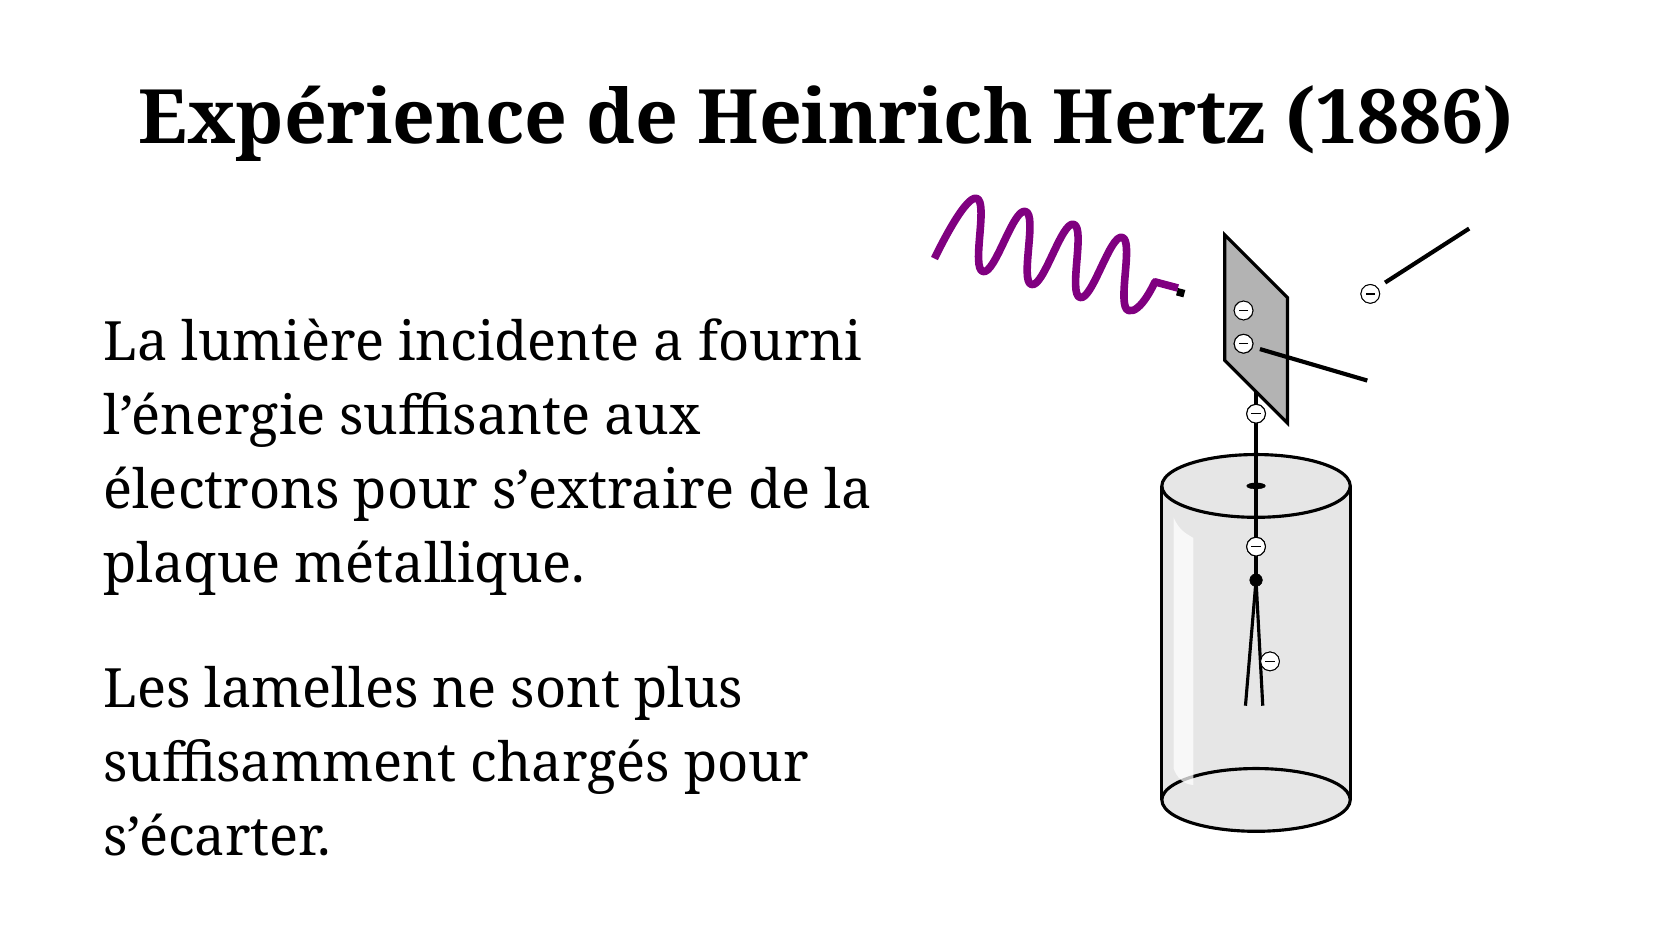

# Expérience de Heinrich Hertz (1886)
La lumière incidente a fourni l’énergie suffisante aux électrons pour s’extraire de la plaque métallique.
Les lamelles ne sont plus suffisamment chargés pour s’écarter.
C’est l’effet photoélectrique.